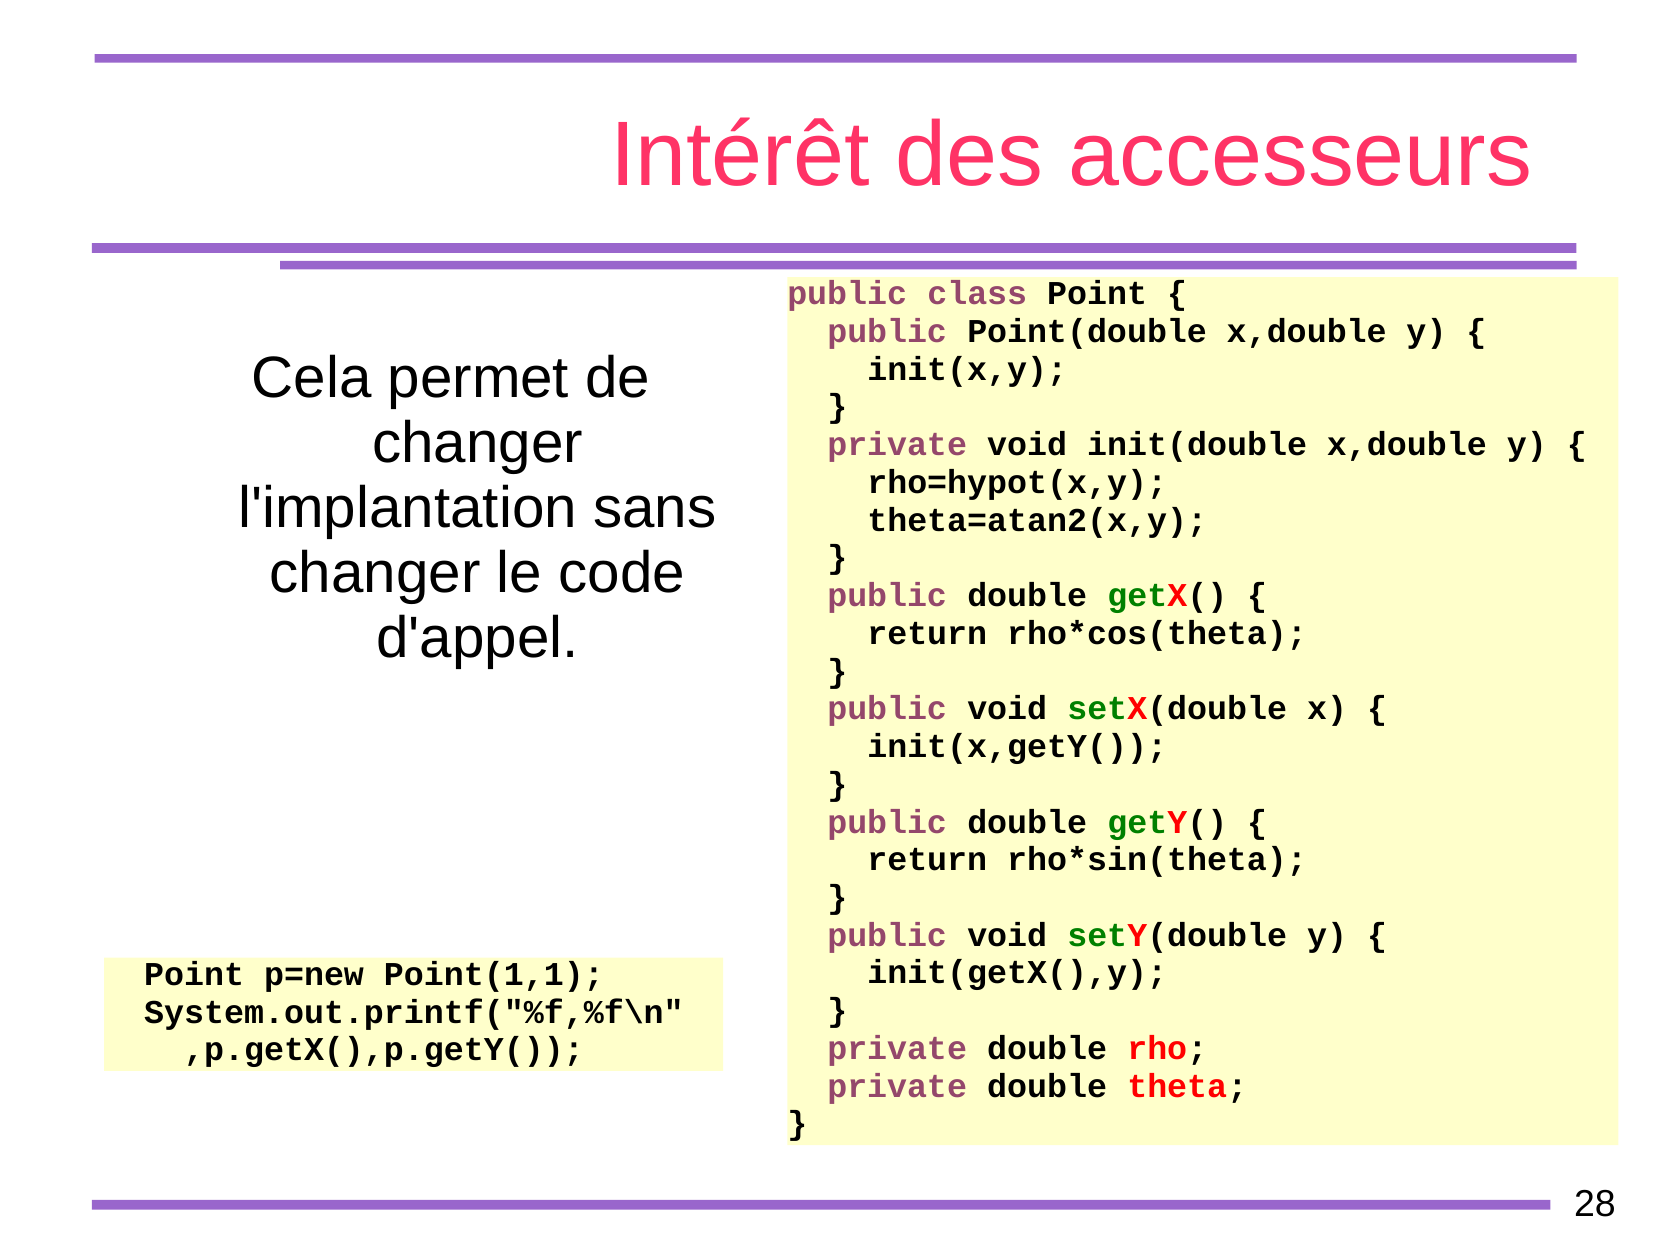

# Intérêt des accesseurs
public class Point {
 public Point(double x,double y) {
 init(x,y);
 }
 private void init(double x,double y) {
 rho=hypot(x,y);
 theta=atan2(x,y);
 }
 public double getX() {
 return rho*cos(theta);
 }
 public void setX(double x) {
 init(x,getY());
 }
 public double getY() {
 return rho*sin(theta);
 }
 public void setY(double y) {
 init(getX(),y);
 }
 private double rho;
 private double theta;
}
Cela permet de
changer
l'implantation sans
changer le code
d'appel.
 Point p=new Point(1,1);
 System.out.printf("%f,%f\n"
 ,p.getX(),p.getY());